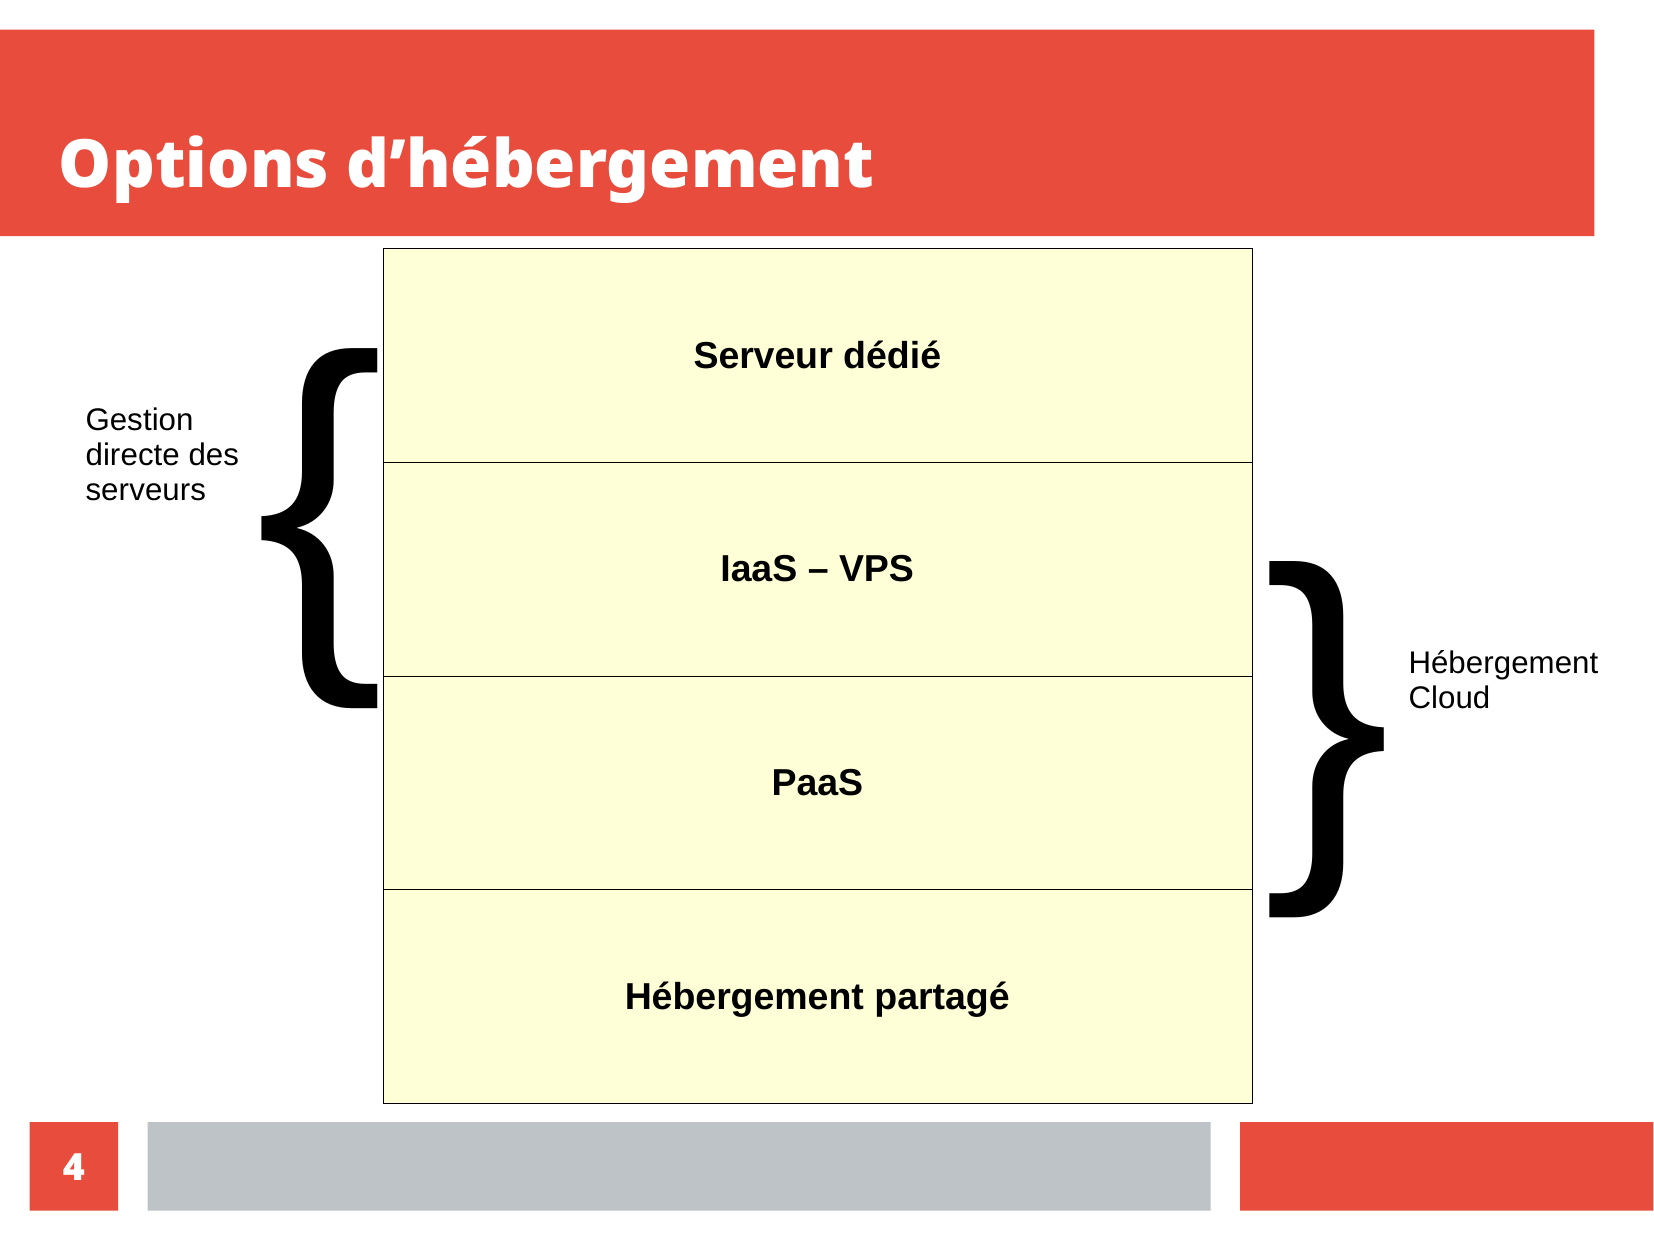

# Options d’hébergement
| Serveur dédié |
| --- |
| IaaS – VPS |
| PaaS |
| Hébergement partagé |
{
Gestion directe des serveurs
}
Hébergement Cloud
4